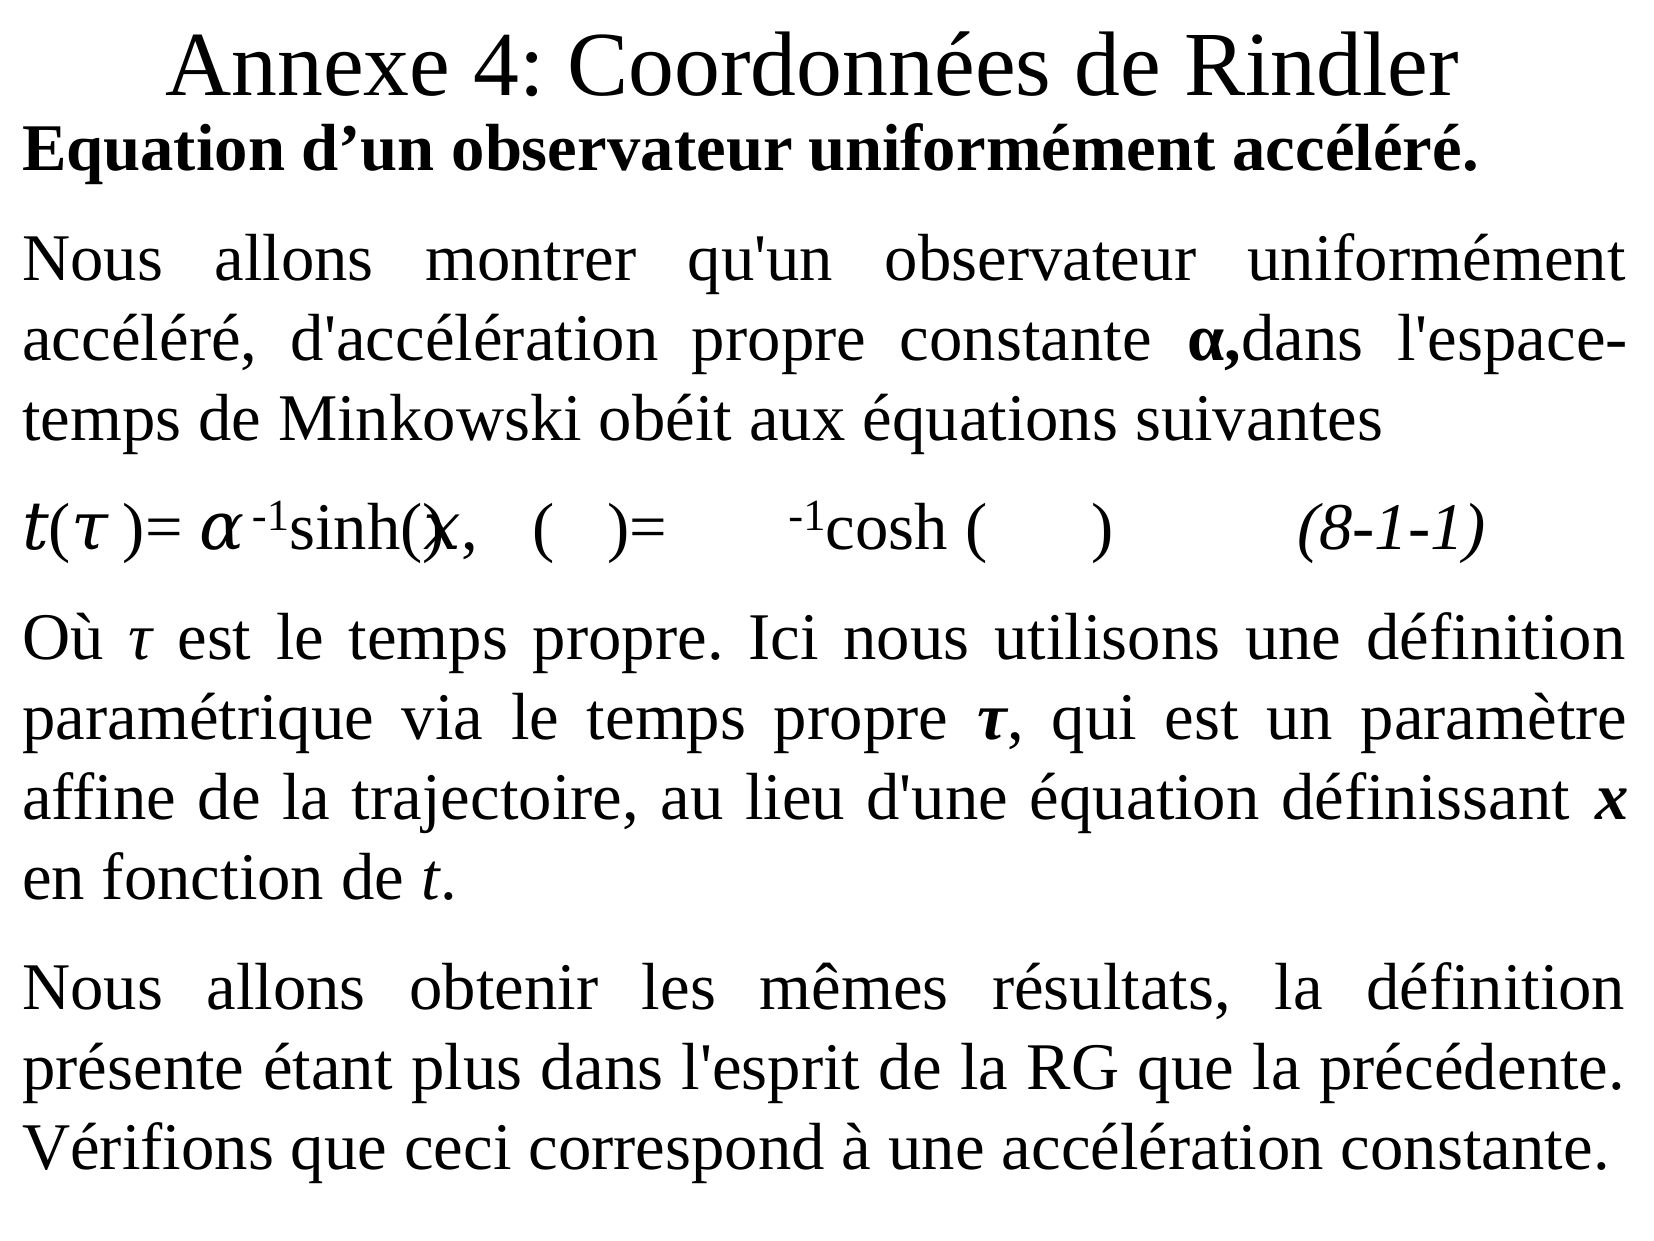

# Annexe 4: Coordonnées de Rindler
Equation d’un observateur uniformément accéléré.
Nous allons montrer qu'un observateur uniformément accéléré, d'accélération propre constante α,dans l'espace-temps de Minkowski obéit aux équations suivantes
𝑡(𝜏)= 𝛼-1sinh(𝛼𝜏) , 𝑥(𝜏)= 𝛼-1cosh (𝛼𝜏) 			(8-1-1)
Où τ est le temps propre. Ici nous utilisons une définition paramétrique via le temps propre τ, qui est un paramètre affine de la trajectoire, au lieu d'une équation définissant x en fonction de t.
Nous allons obtenir les mêmes résultats, la définition présente étant plus dans l'esprit de la RG que la précédente. Vérifions que ceci correspond à une accélération constante.